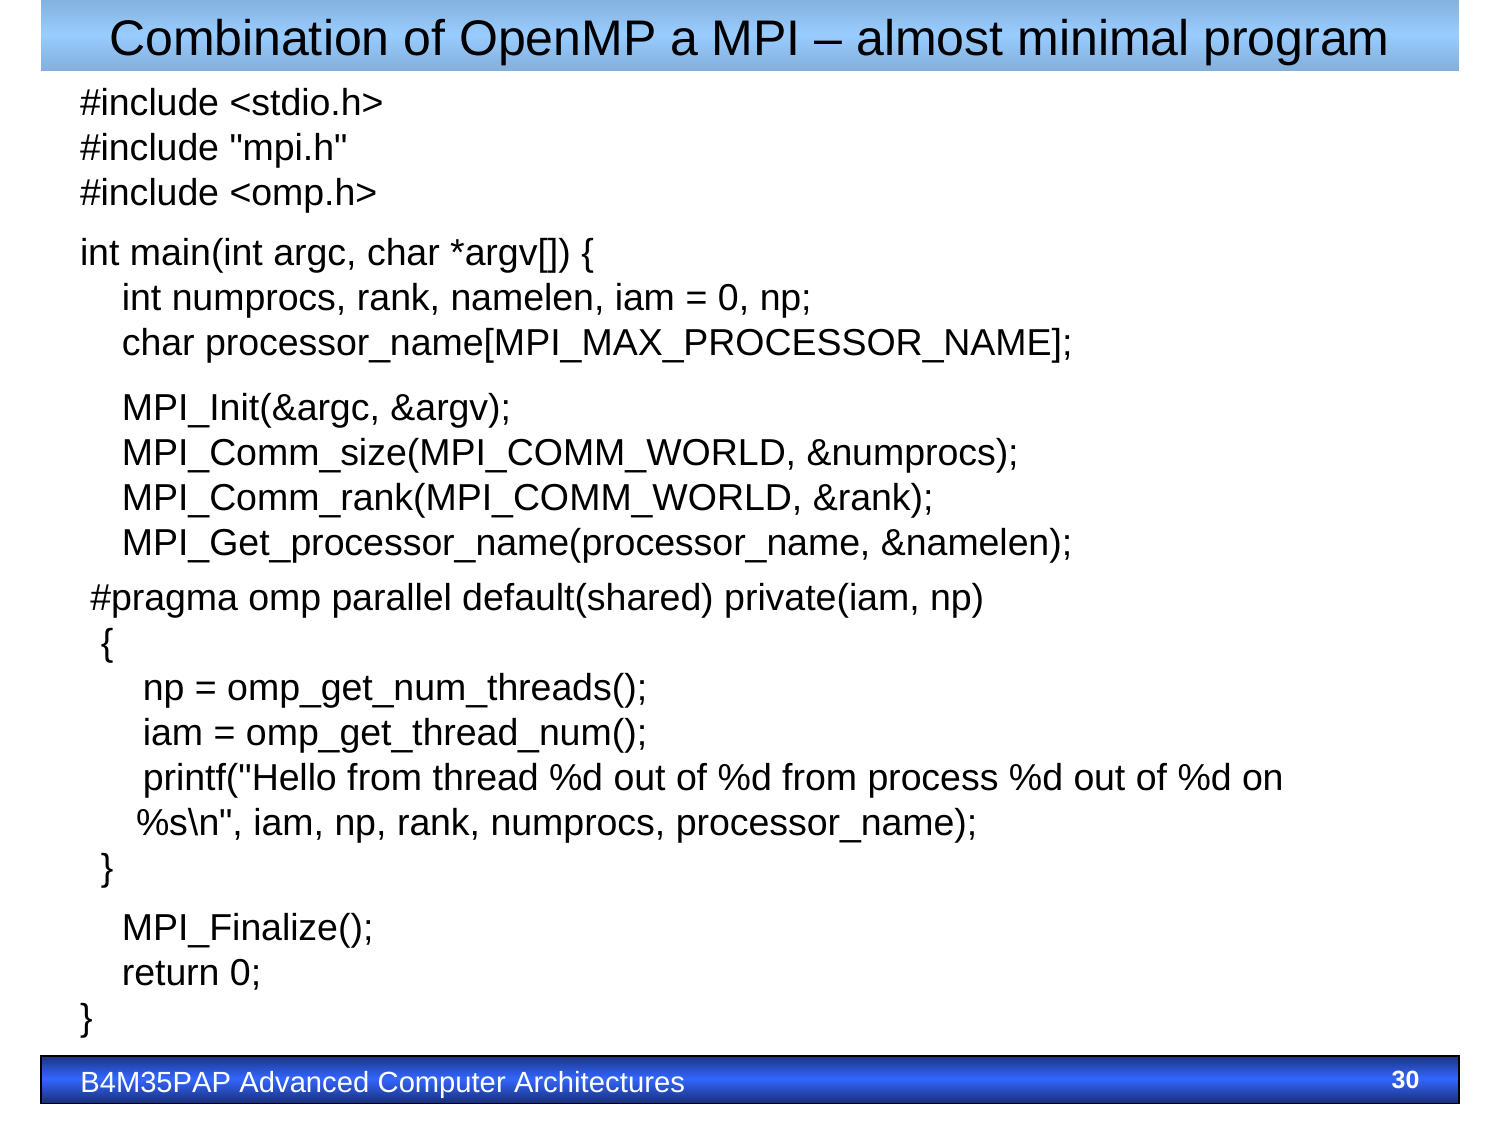

# Combination of OpenMP a MPI – almost minimal program
#include <stdio.h>
#include "mpi.h"
#include <omp.h>
int main(int argc, char *argv[]) {
 int numprocs, rank, namelen, iam = 0, np;
 char processor_name[MPI_MAX_PROCESSOR_NAME];
 MPI_Init(&argc, &argv);
 MPI_Comm_size(MPI_COMM_WORLD, &numprocs);
 MPI_Comm_rank(MPI_COMM_WORLD, &rank);
 MPI_Get_processor_name(processor_name, &namelen);
 #pragma omp parallel default(shared) private(iam, np)
 {
 np = omp_get_num_threads();
 iam = omp_get_thread_num();
 printf("Hello from thread %d out of %d from process %d out of %d on %s\n", iam, np, rank, numprocs, processor_name);
 }
 MPI_Finalize();
 return 0;
}